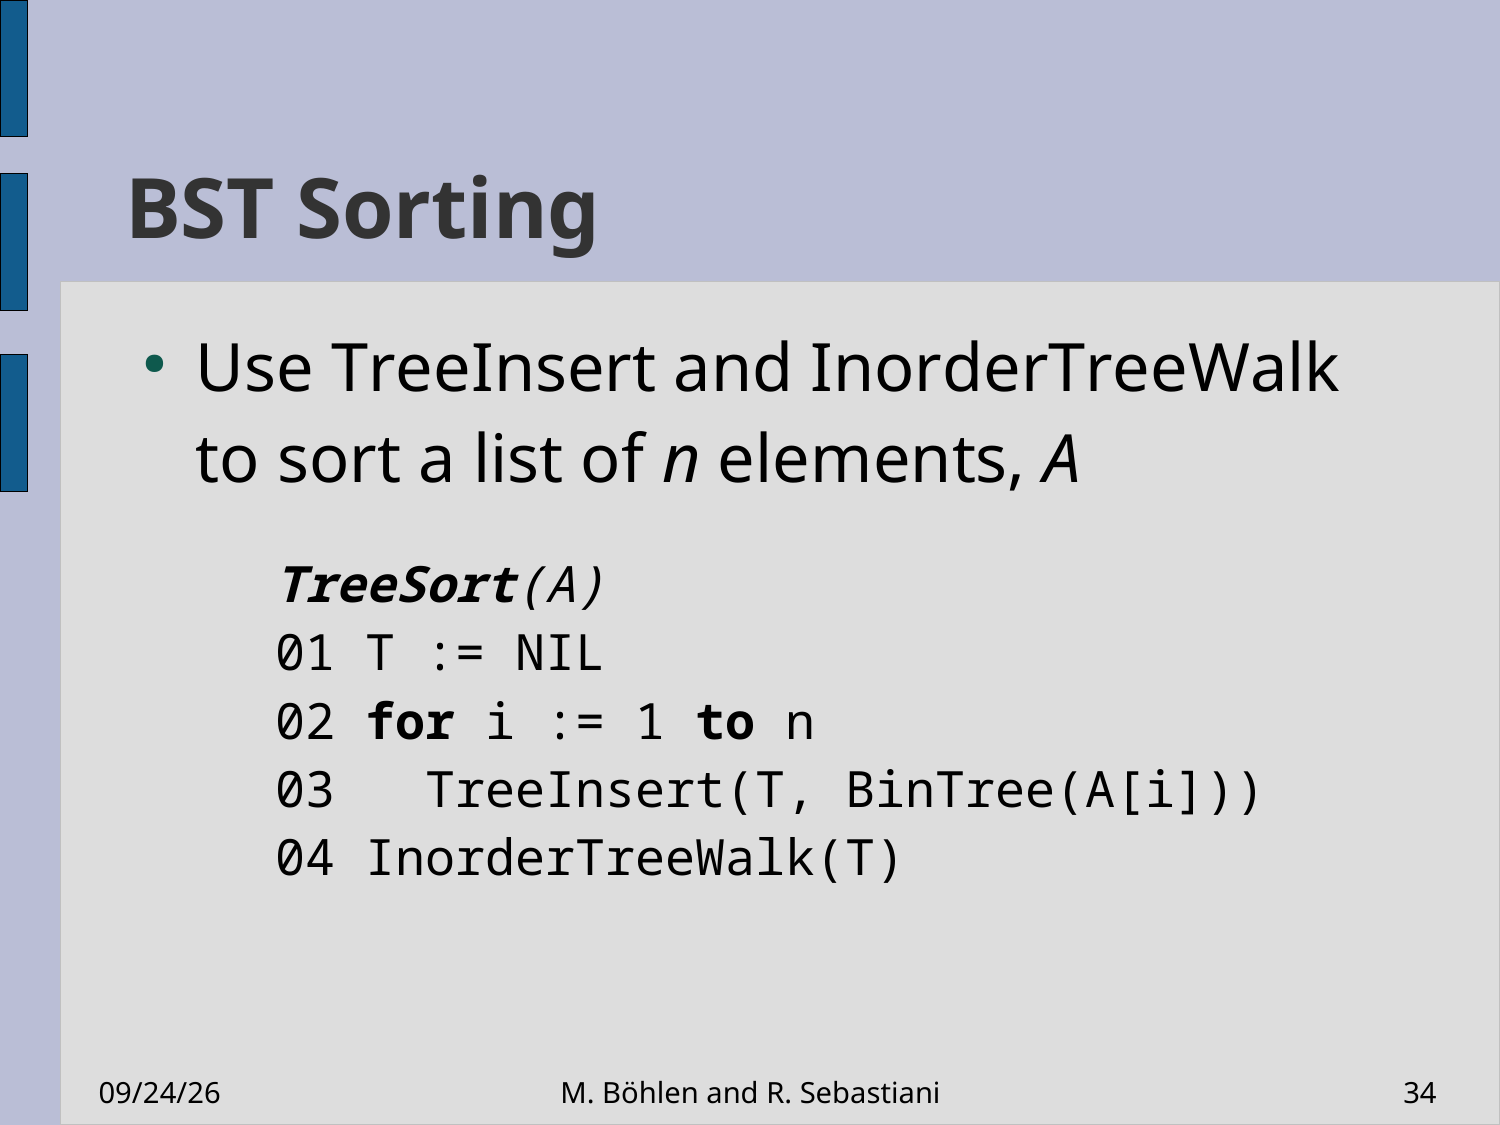

# BST Sorting
Use TreeInsert and InorderTreeWalk to sort a list of n elements, A
TreeSort(A)
01 T := NIL
02 for i := 1 to n
03  TreeInsert(T, BinTree(A[i]))
04 InorderTreeWalk(T)
M. Böhlen and R. Sebastiani
34